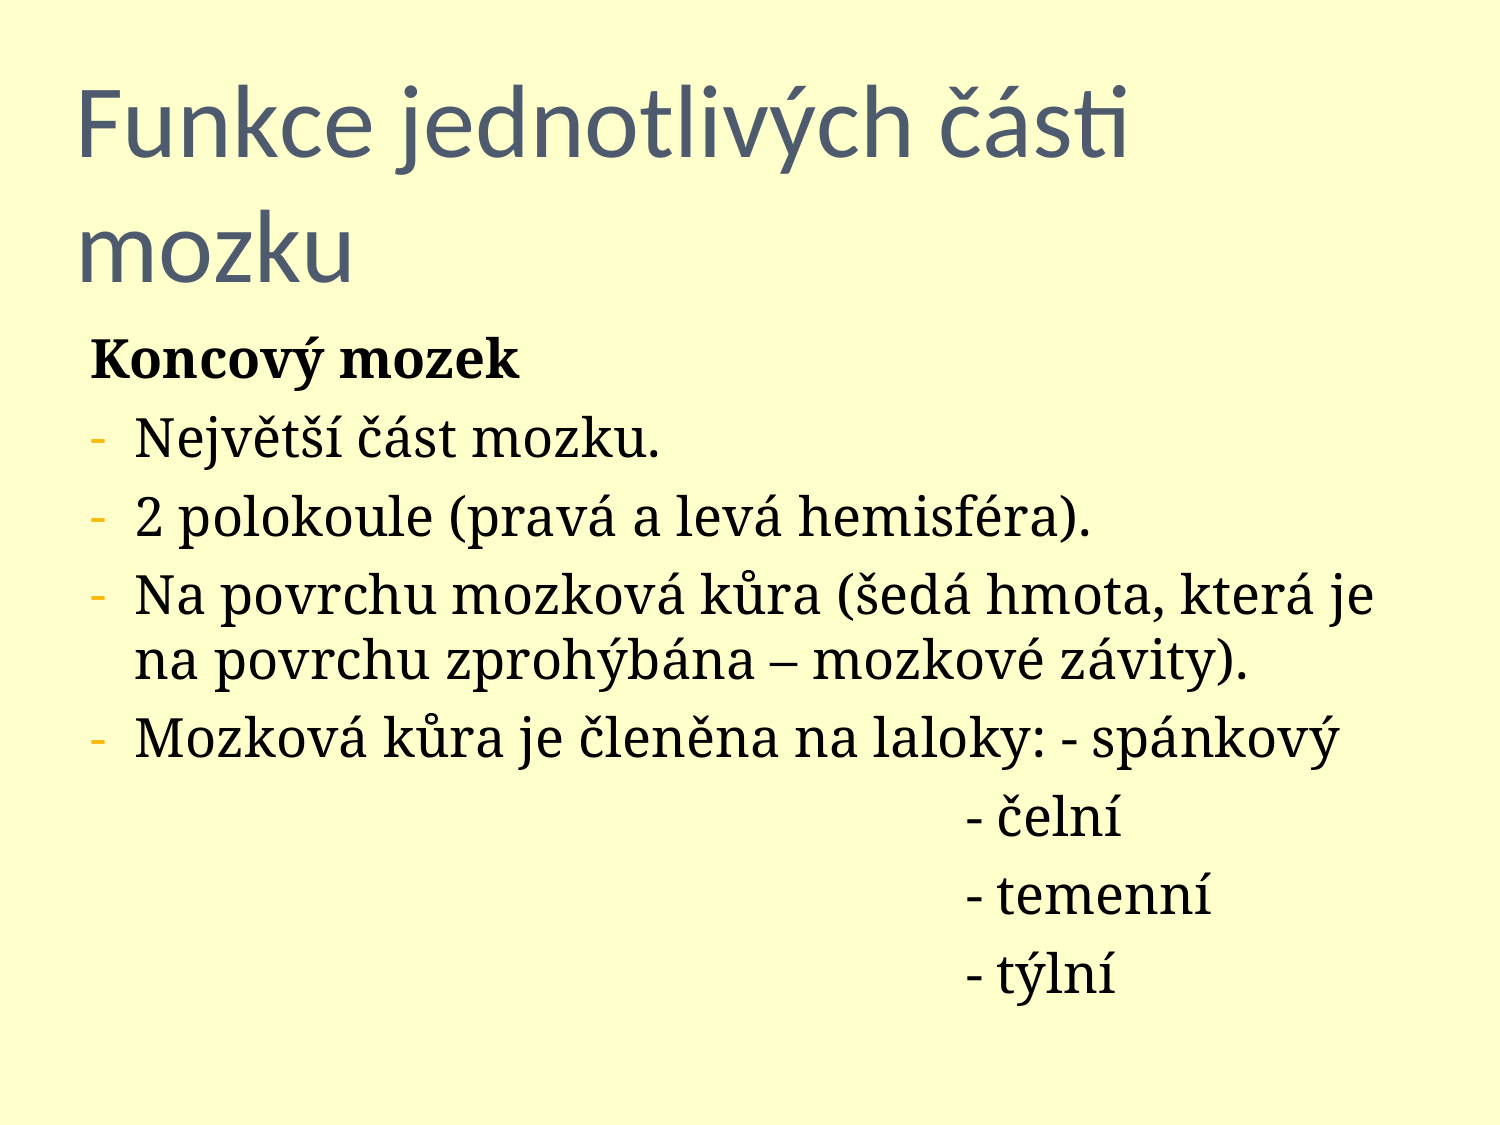

# Funkce jednotlivých části mozku
Koncový mozek
Největší část mozku.
2 polokoule (pravá a levá hemisféra).
Na povrchu mozková kůra (šedá hmota, která je na povrchu zprohýbána – mozkové závity).
Mozková kůra je členěna na laloky: - spánkový
						 - čelní
						 - temenní
						 - týlní